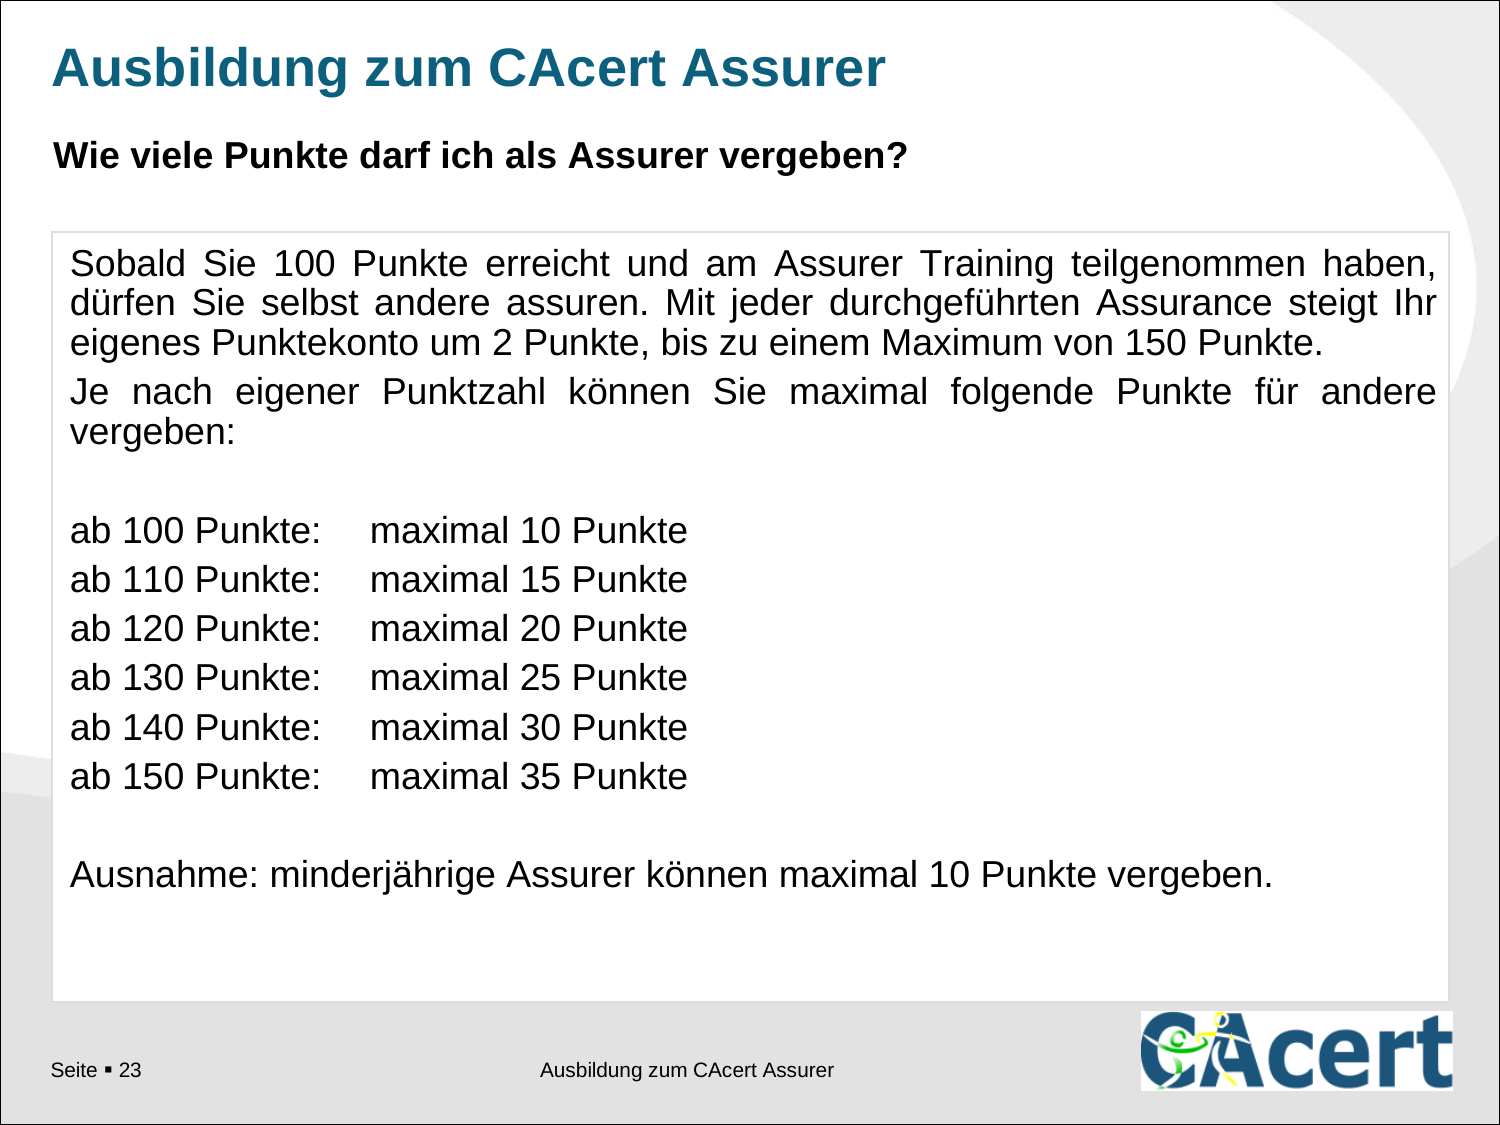

# Ausbildung zum CAcert Assurer
Wie viele Punkte darf ich als Assurer vergeben?
Sobald Sie 100 Punkte erreicht und am Assurer Training teilgenommen haben, dürfen Sie selbst andere assuren. Mit jeder durchgeführten Assurance steigt Ihr eigenes Punktekonto um 2 Punkte, bis zu einem Maximum von 150 Punkte.
Je nach eigener Punktzahl können Sie maximal folgende Punkte für andere vergeben:
ab 100 Punkte:	maximal 10 Punkte
ab 110 Punkte:	maximal 15 Punkte
ab 120 Punkte:	maximal 20 Punkte
ab 130 Punkte:	maximal 25 Punkte
ab 140 Punkte:	maximal 30 Punkte
ab 150 Punkte:	maximal 35 Punkte
Ausnahme: minderjährige Assurer können maximal 10 Punkte vergeben.
Ausbildung zum CAcert Assurer